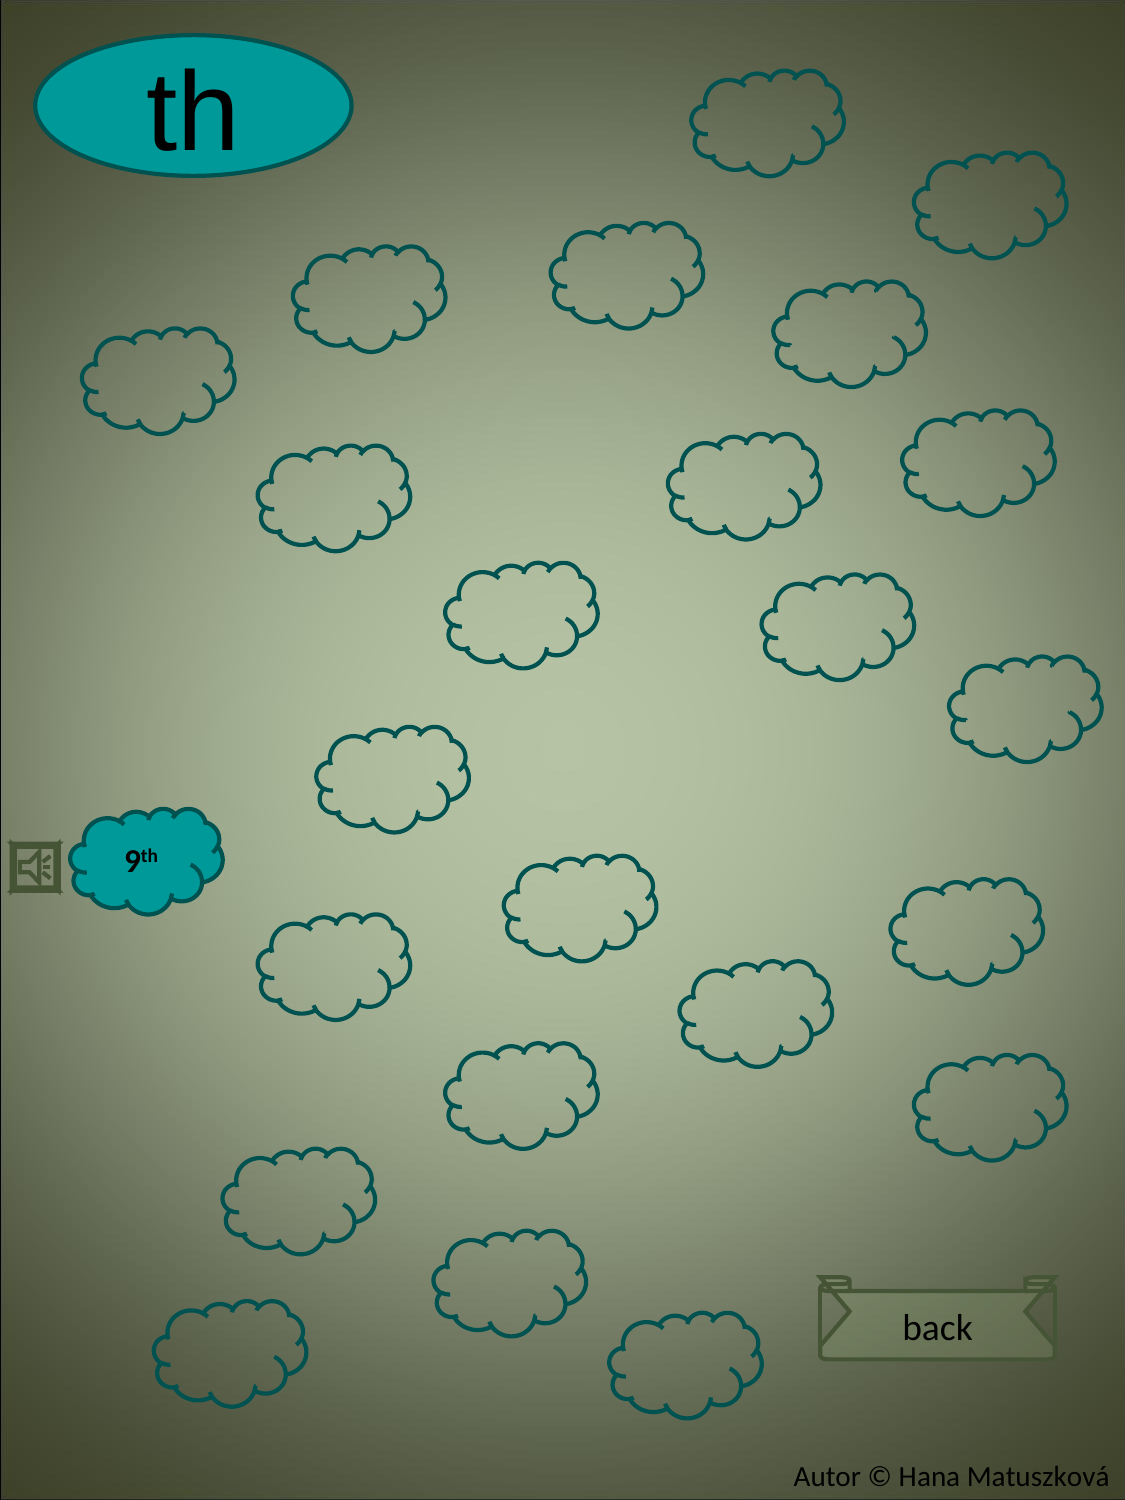

th
9th
back
Autor © Hana Matuszková